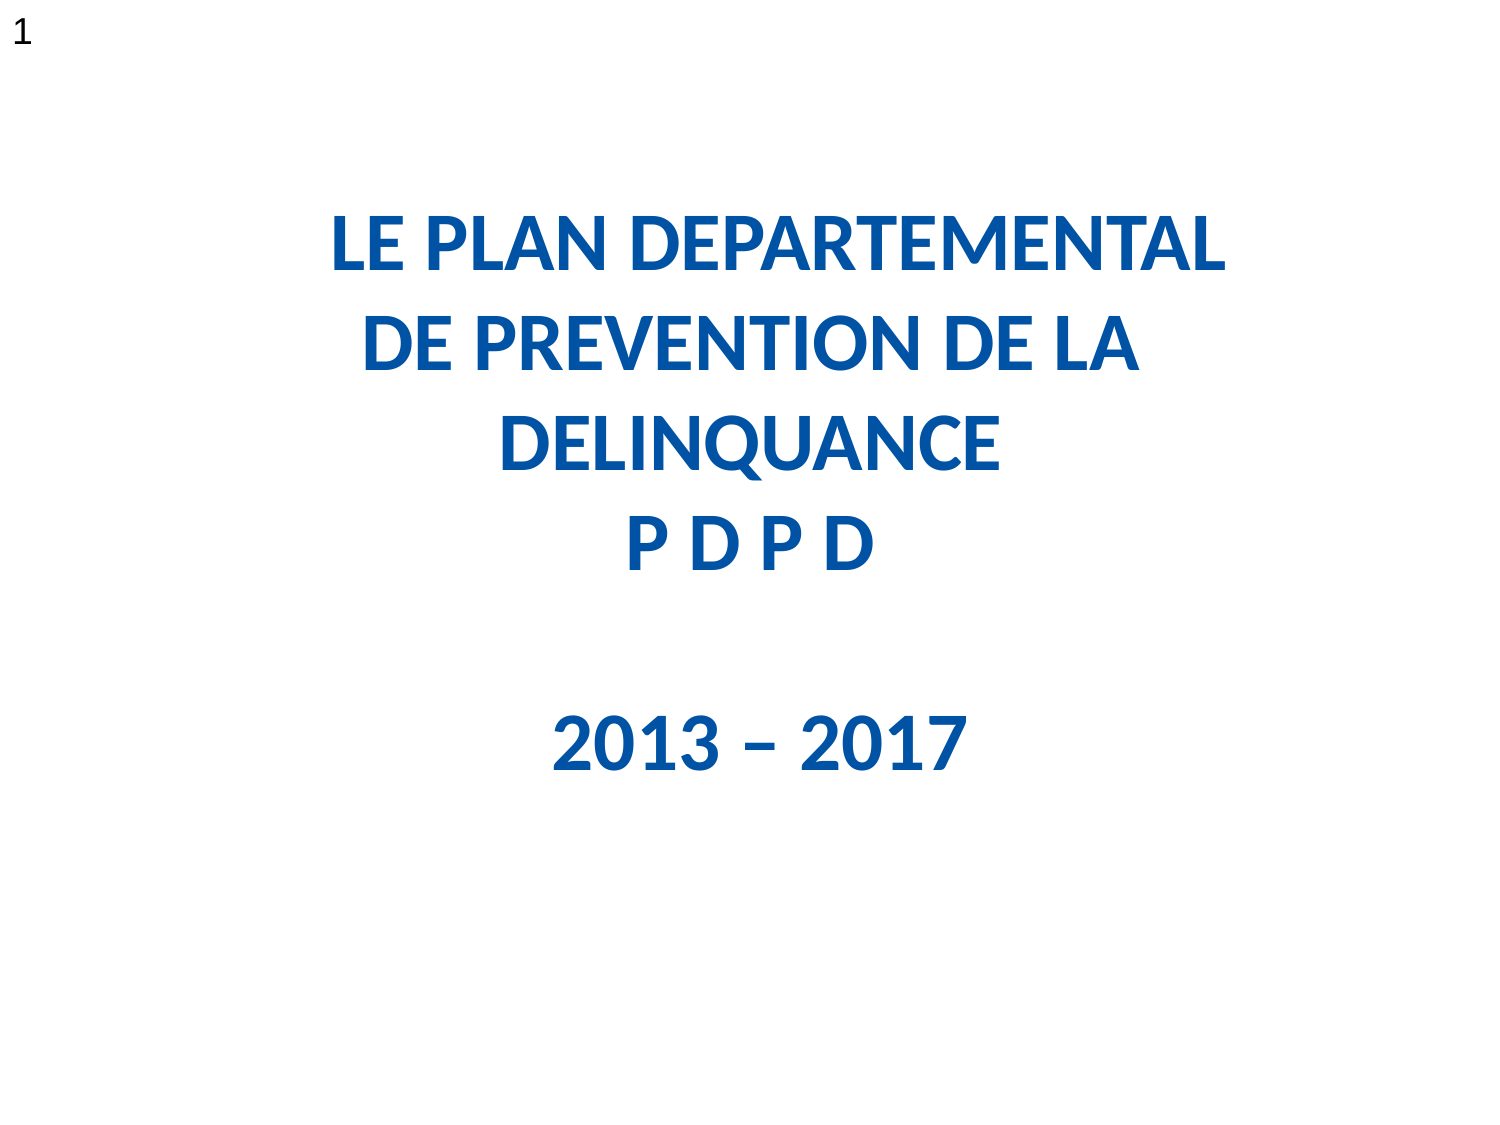

 LE PLAN DEPARTEMENTAL
 DE PREVENTION DE LA DELINQUANCE
P D P D
 2013 – 2017